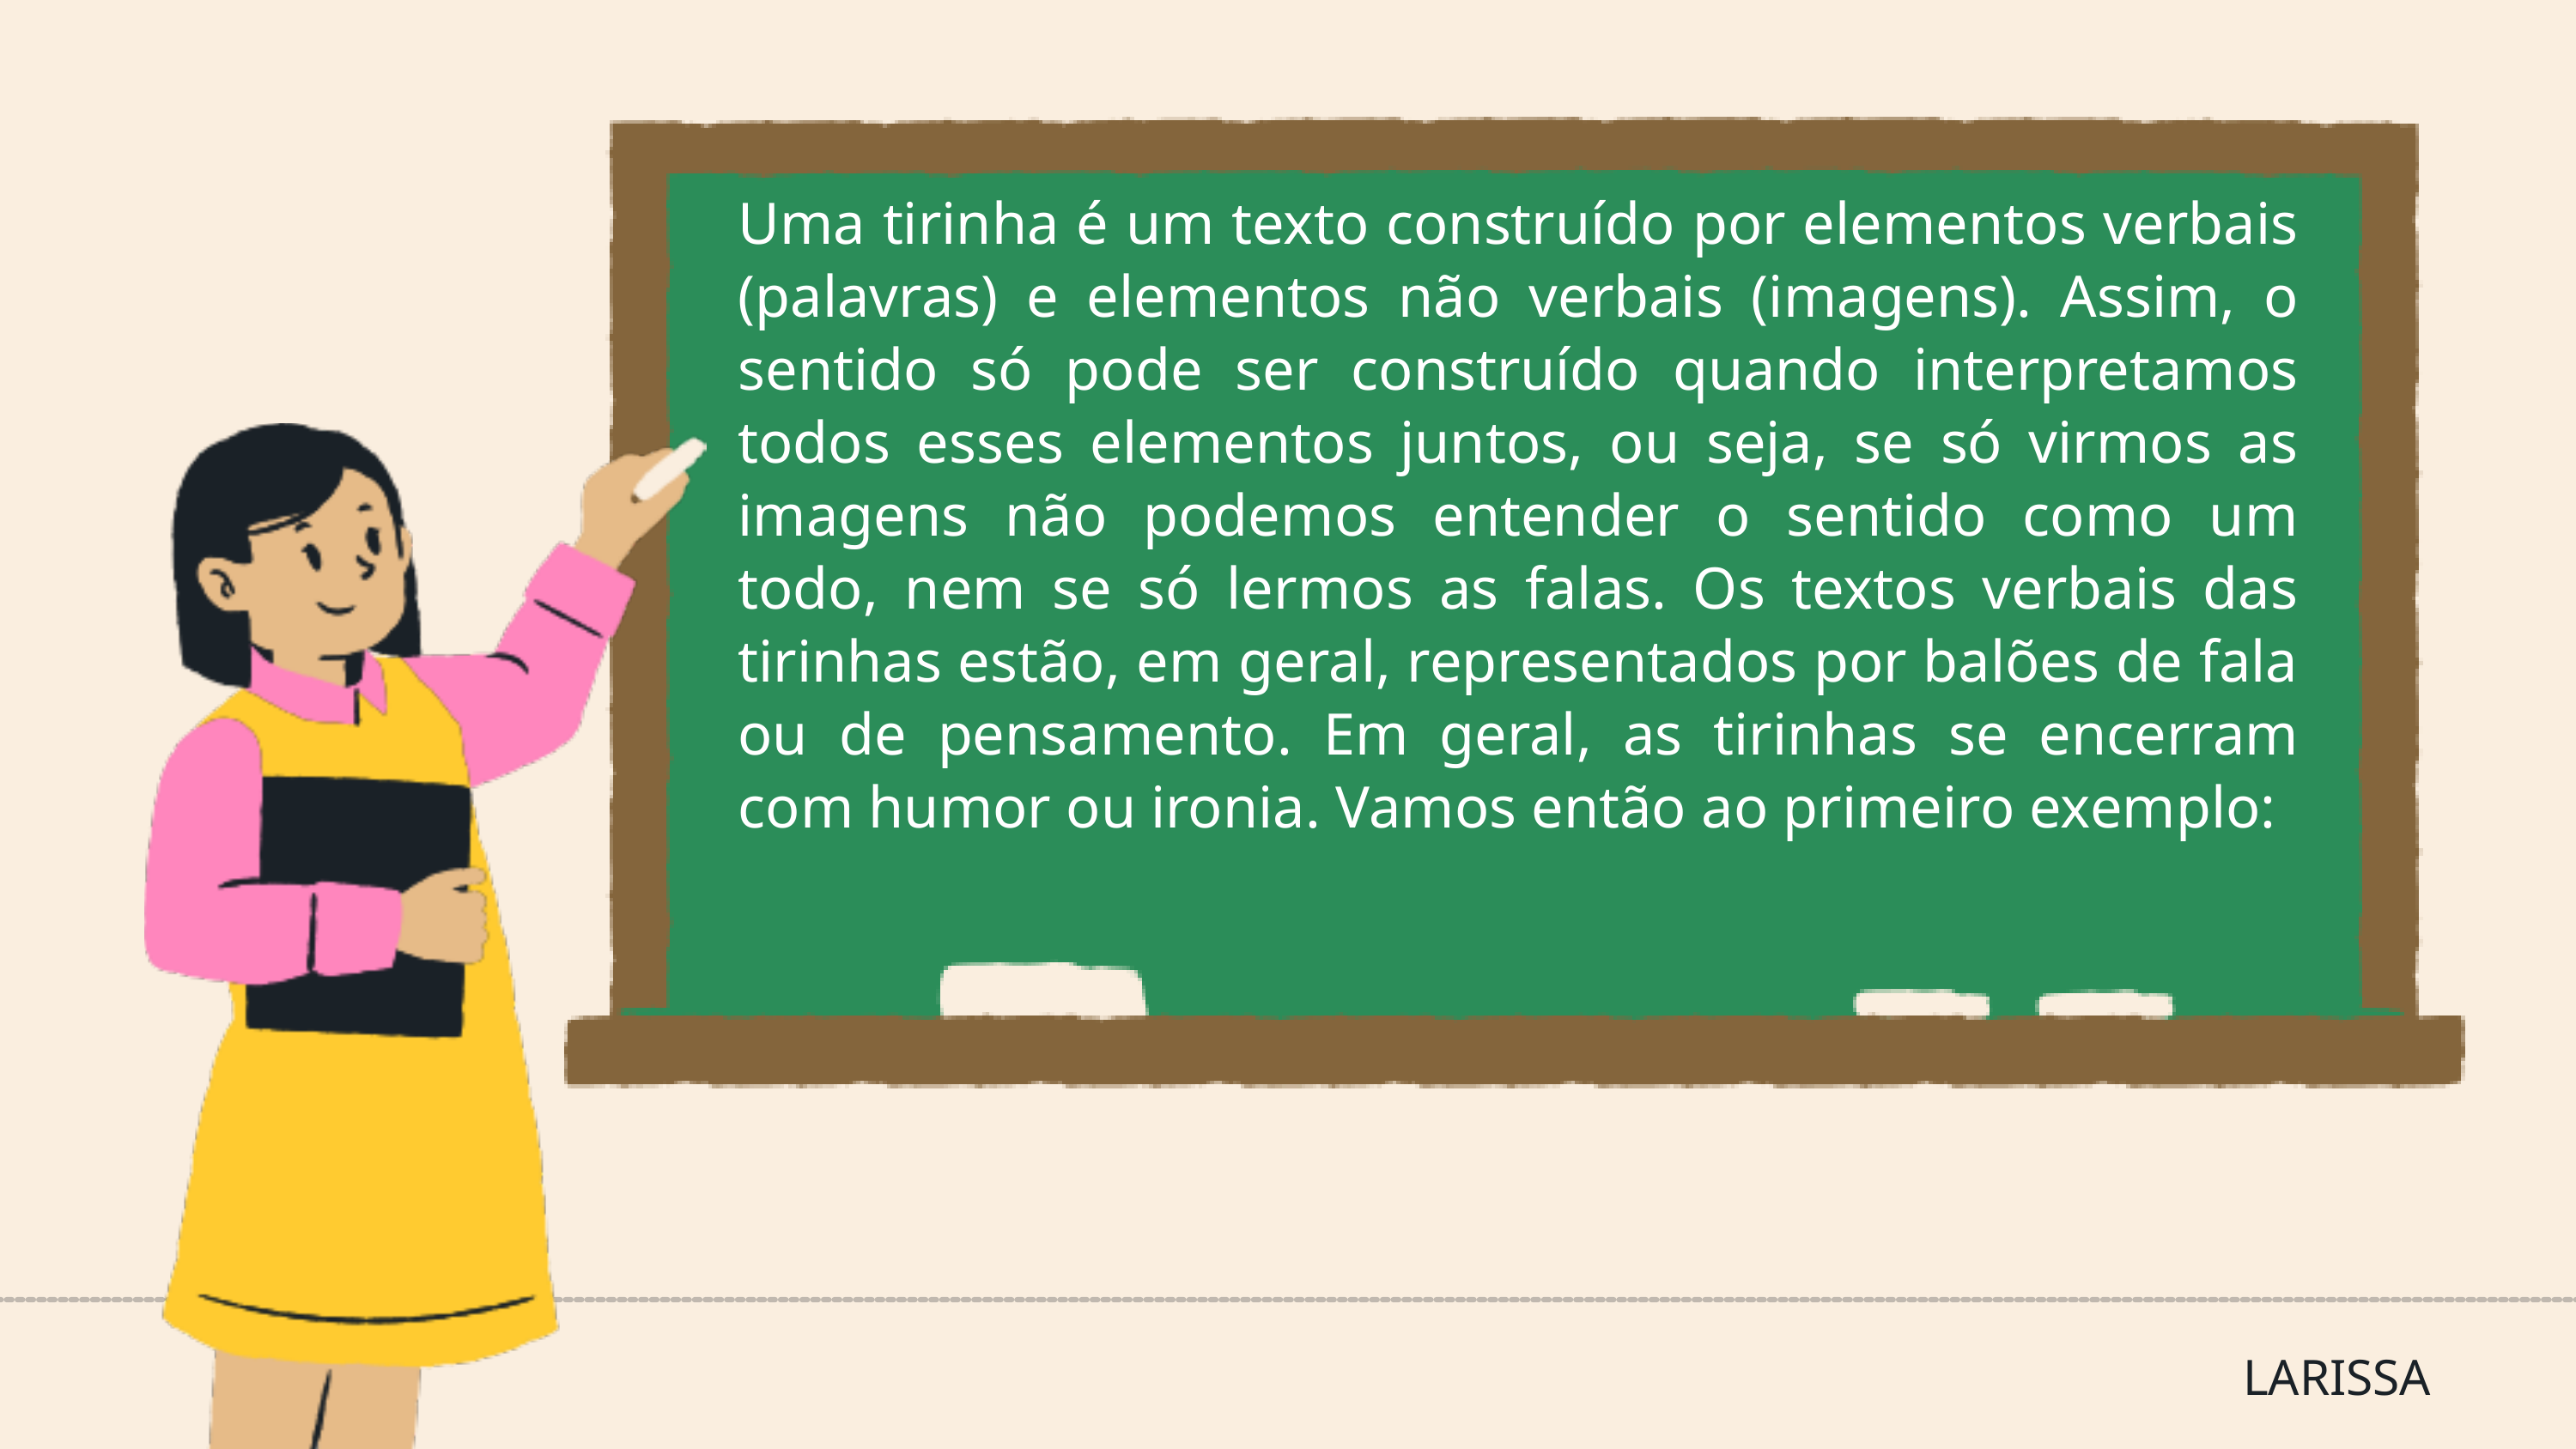

Uma tirinha é um texto construído por elementos verbais (palavras) e elementos não verbais (imagens). Assim, o sentido só pode ser construído quando interpretamos todos esses elementos juntos, ou seja, se só virmos as imagens não podemos entender o sentido como um todo, nem se só lermos as falas. Os textos verbais das tirinhas estão, em geral, representados por balões de fala ou de pensamento. Em geral, as tirinhas se encerram com humor ou ironia. Vamos então ao primeiro exemplo:
LARISSA